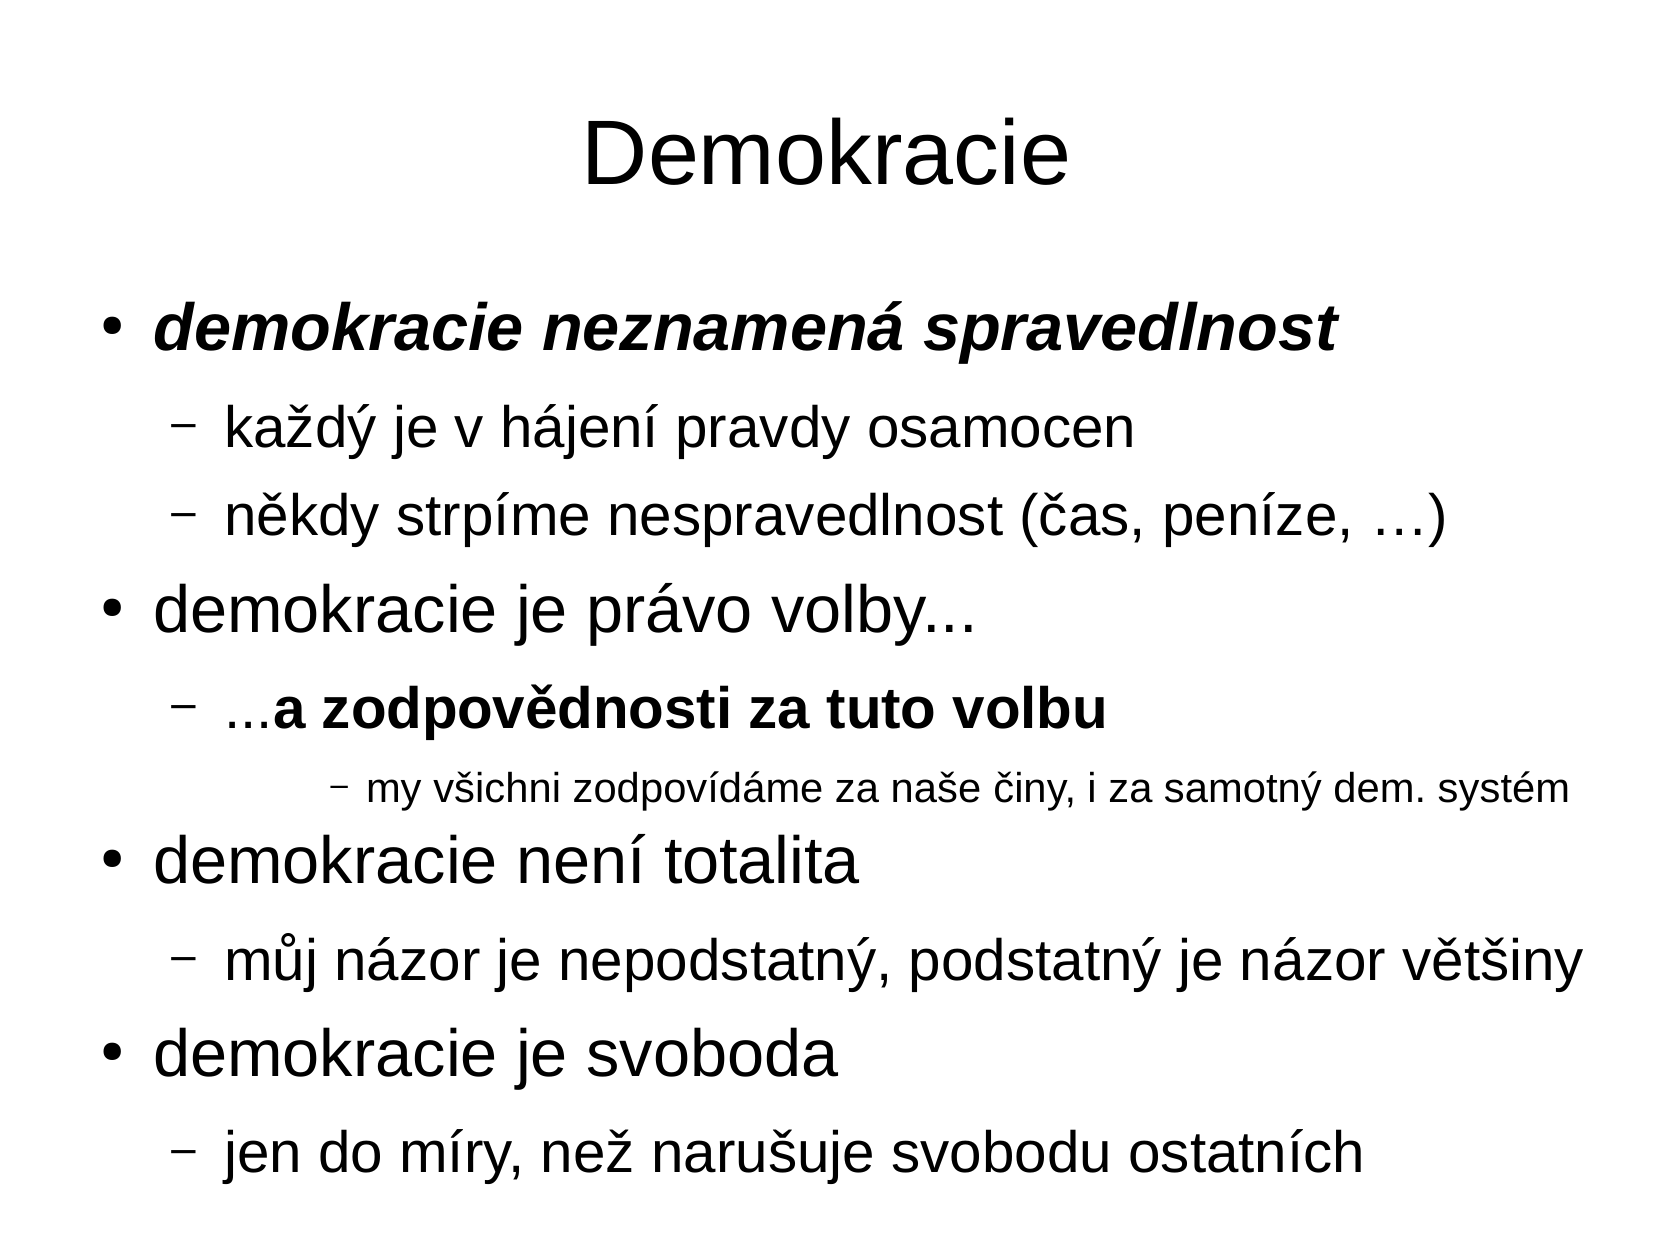

# Demokracie
demokracie neznamená spravedlnost
každý je v hájení pravdy osamocen
někdy strpíme nespravedlnost (čas, peníze, …)
demokracie je právo volby...
...a zodpovědnosti za tuto volbu
my všichni zodpovídáme za naše činy, i za samotný dem. systém
demokracie není totalita
můj názor je nepodstatný, podstatný je názor většiny
demokracie je svoboda
jen do míry, než narušuje svobodu ostatních